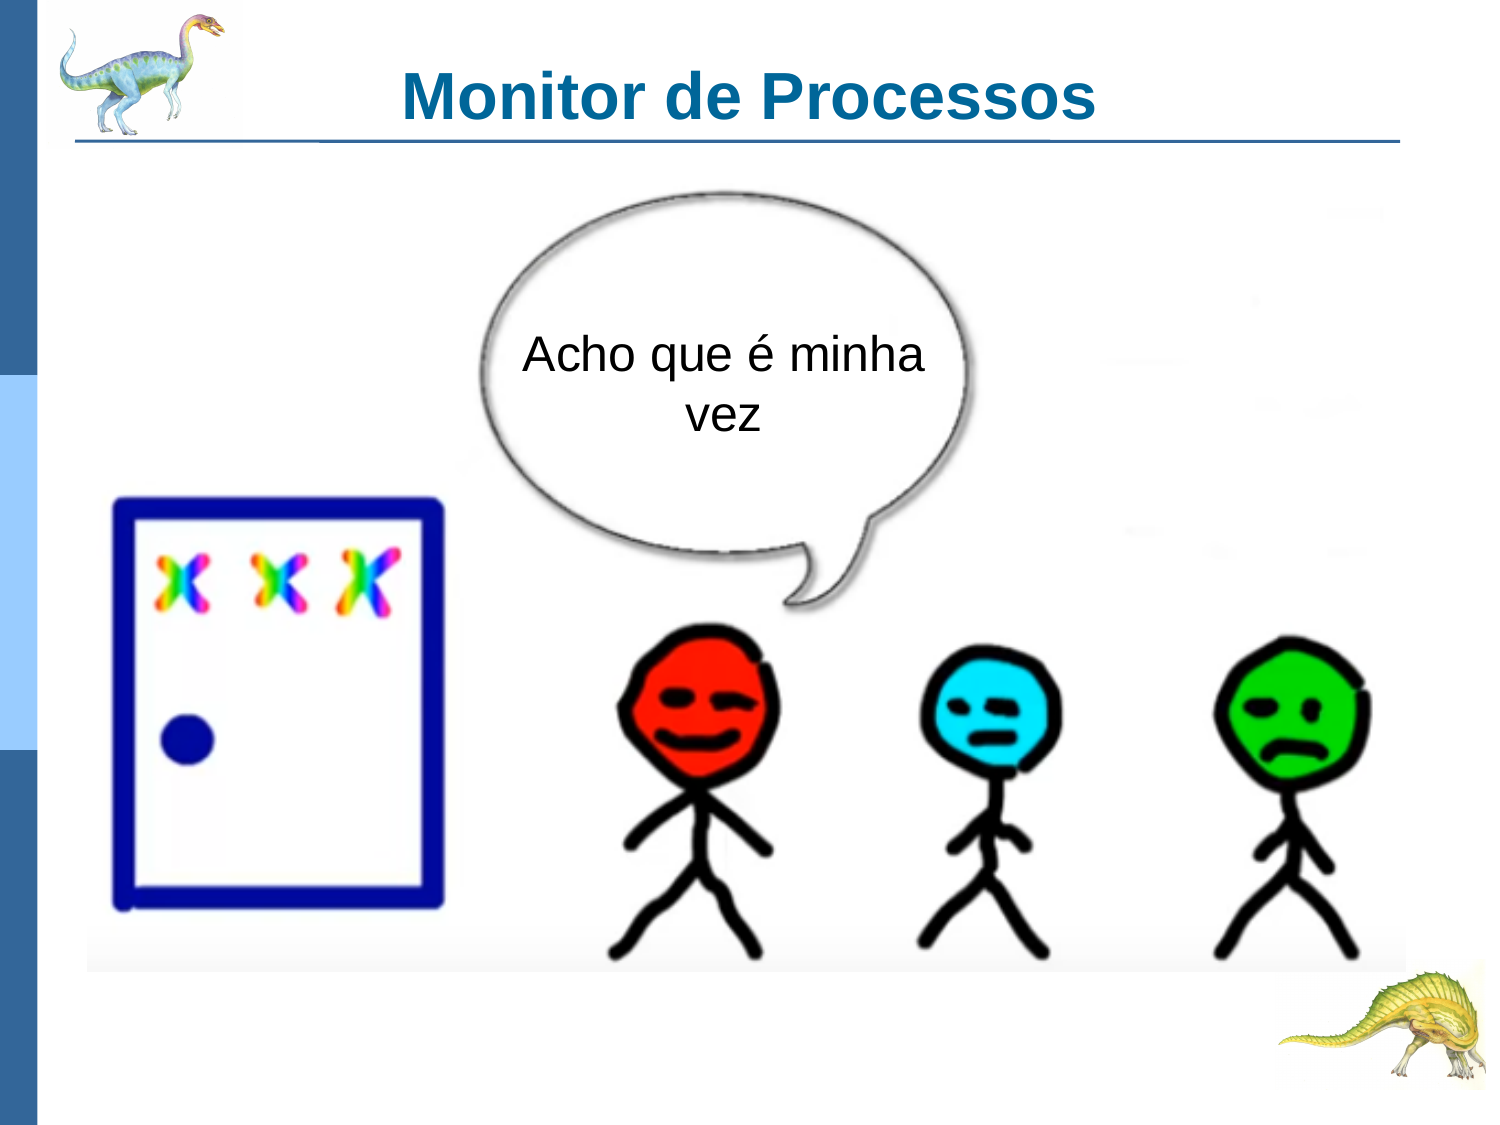

Monitor de Processos
Acho que é minha
vez